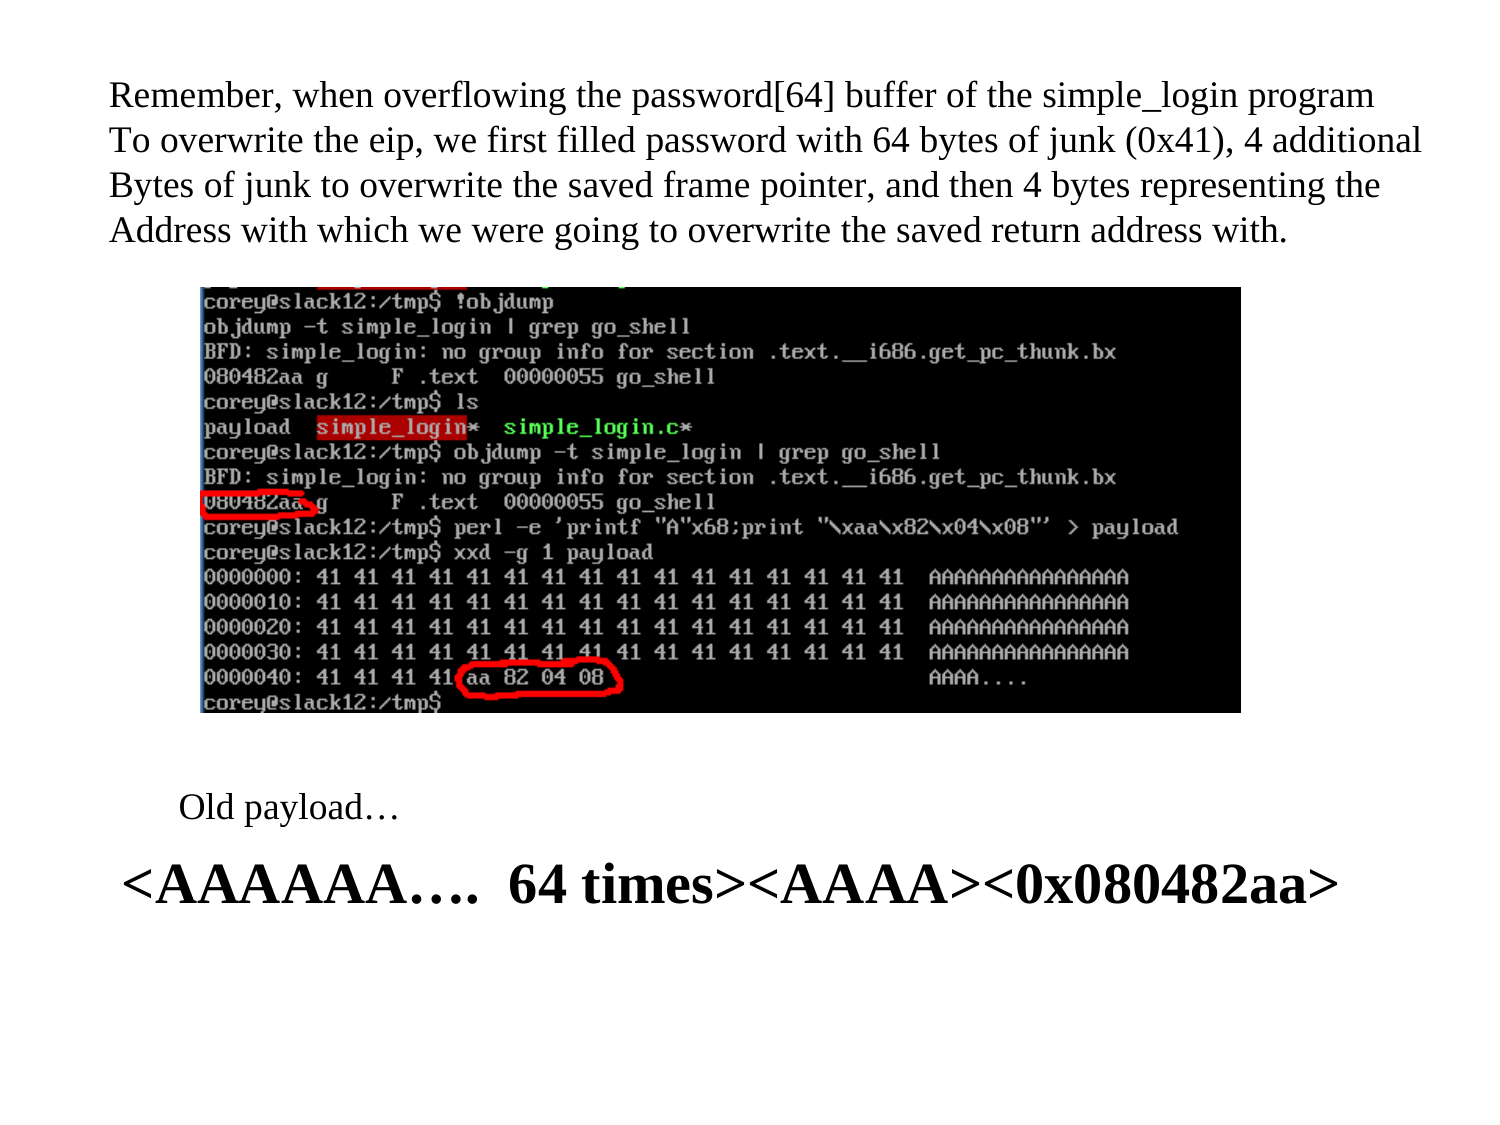

Remember, when overflowing the password[64] buffer of the simple_login program
To overwrite the eip, we first filled password with 64 bytes of junk (0x41), 4 additional
Bytes of junk to overwrite the saved frame pointer, and then 4 bytes representing the
Address with which we were going to overwrite the saved return address with.
Old payload…
<AAAAAA…. 64 times><AAAA><0x080482aa>